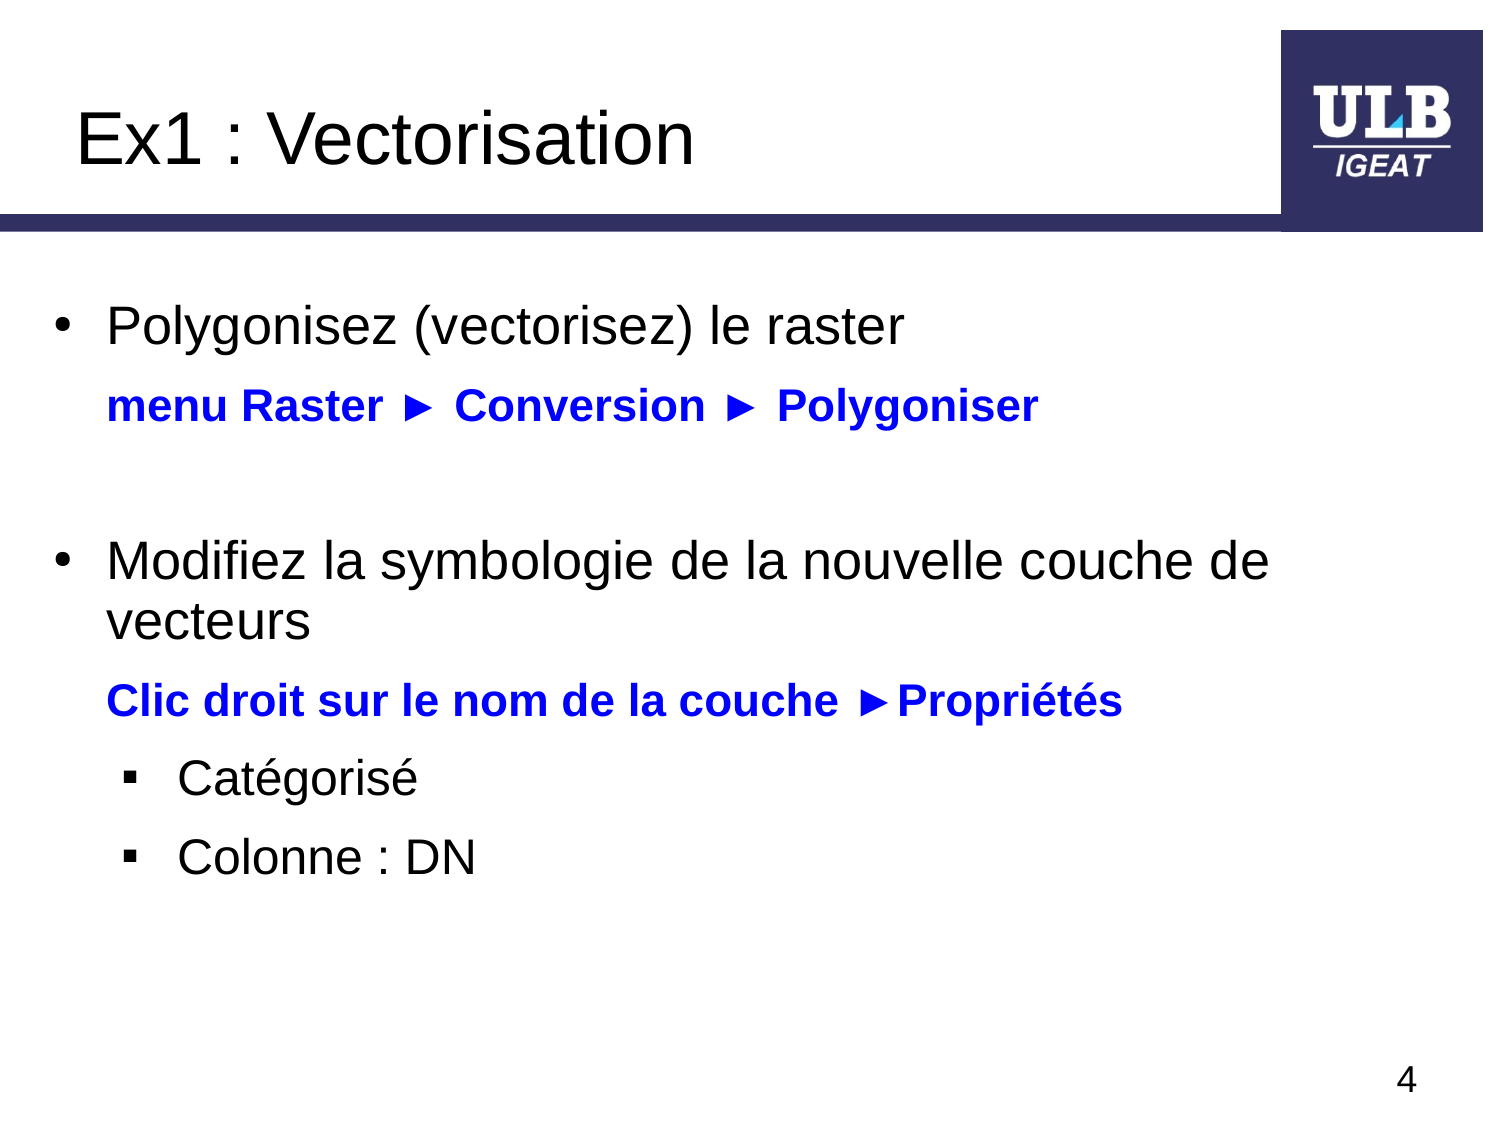

# Ex1 : Vectorisation
Polygonisez (vectorisez) le raster
menu Raster ► Conversion ► Polygoniser
Modifiez la symbologie de la nouvelle couche de vecteurs
Clic droit sur le nom de la couche ►Propriétés
Catégorisé
Colonne : DN